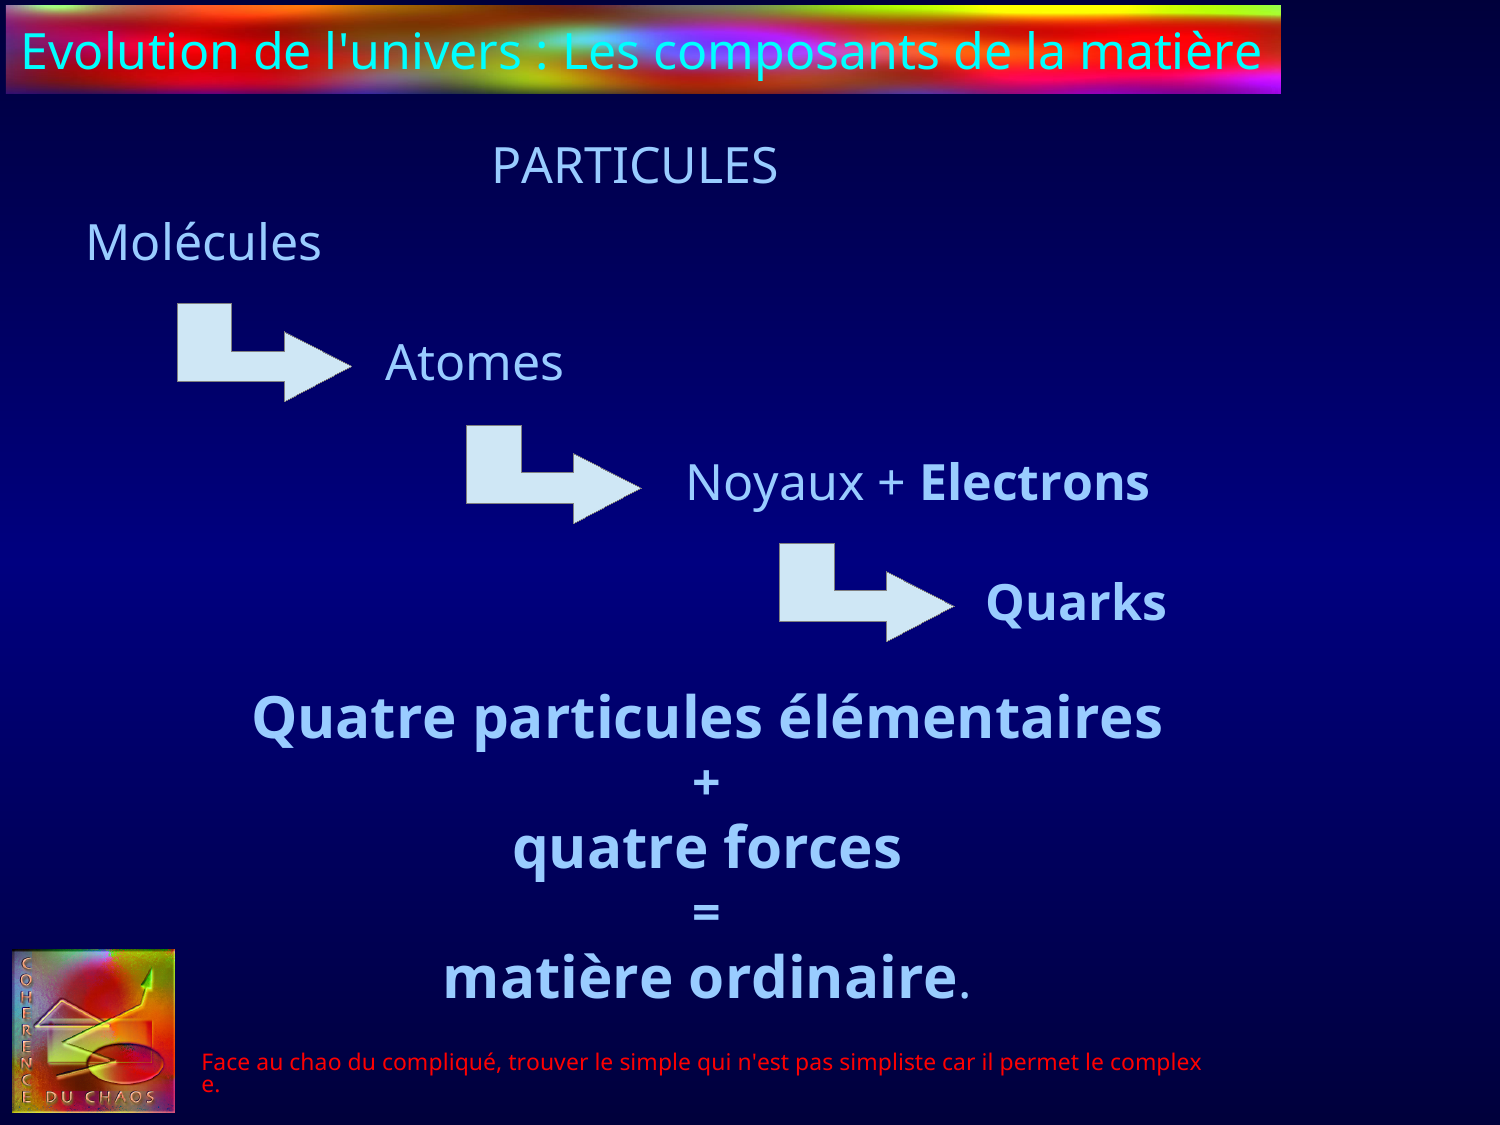

# Evolution de l'univers : Les composants de la matière
 PARTICULES
Molécules
		Atomes
				Noyaux + Electrons
						Quarks
Quatre particules élémentaires
+
quatre forces
=
matière ordinaire.
Face au chao du compliqué, trouver le simple qui n'est pas simpliste car il permet le complexe.